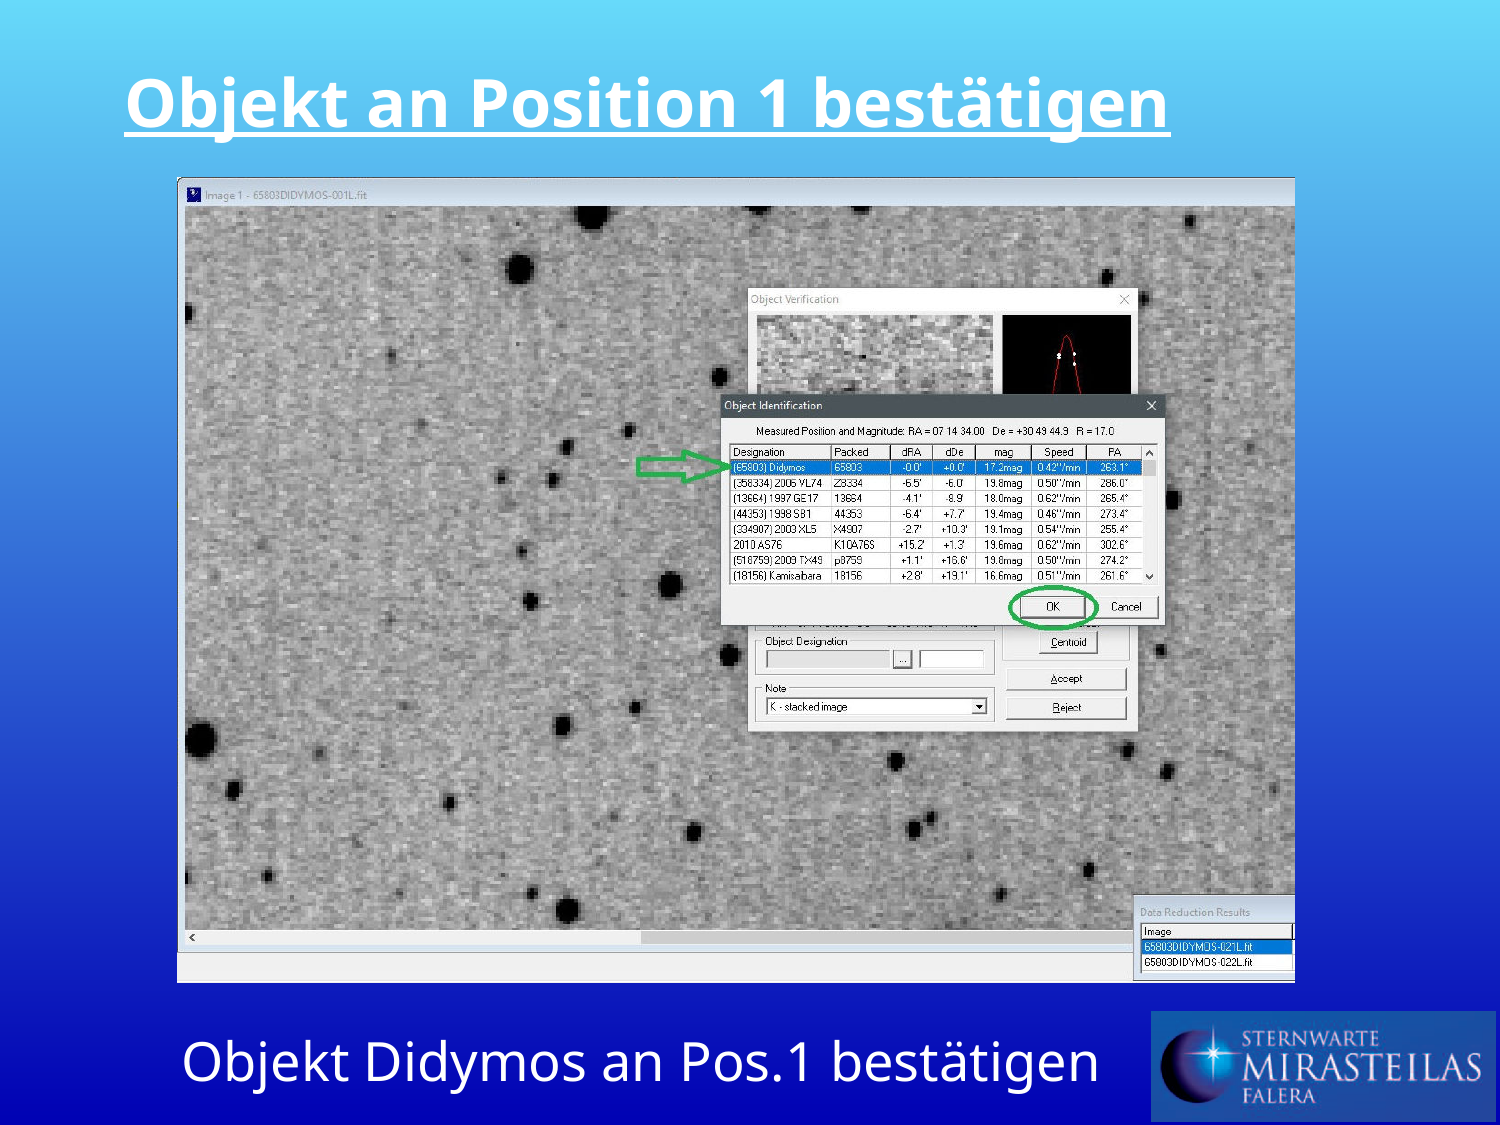

Objekt an Position 1 bestätigen
 Objekt Didymos an Pos.1 bestätigen